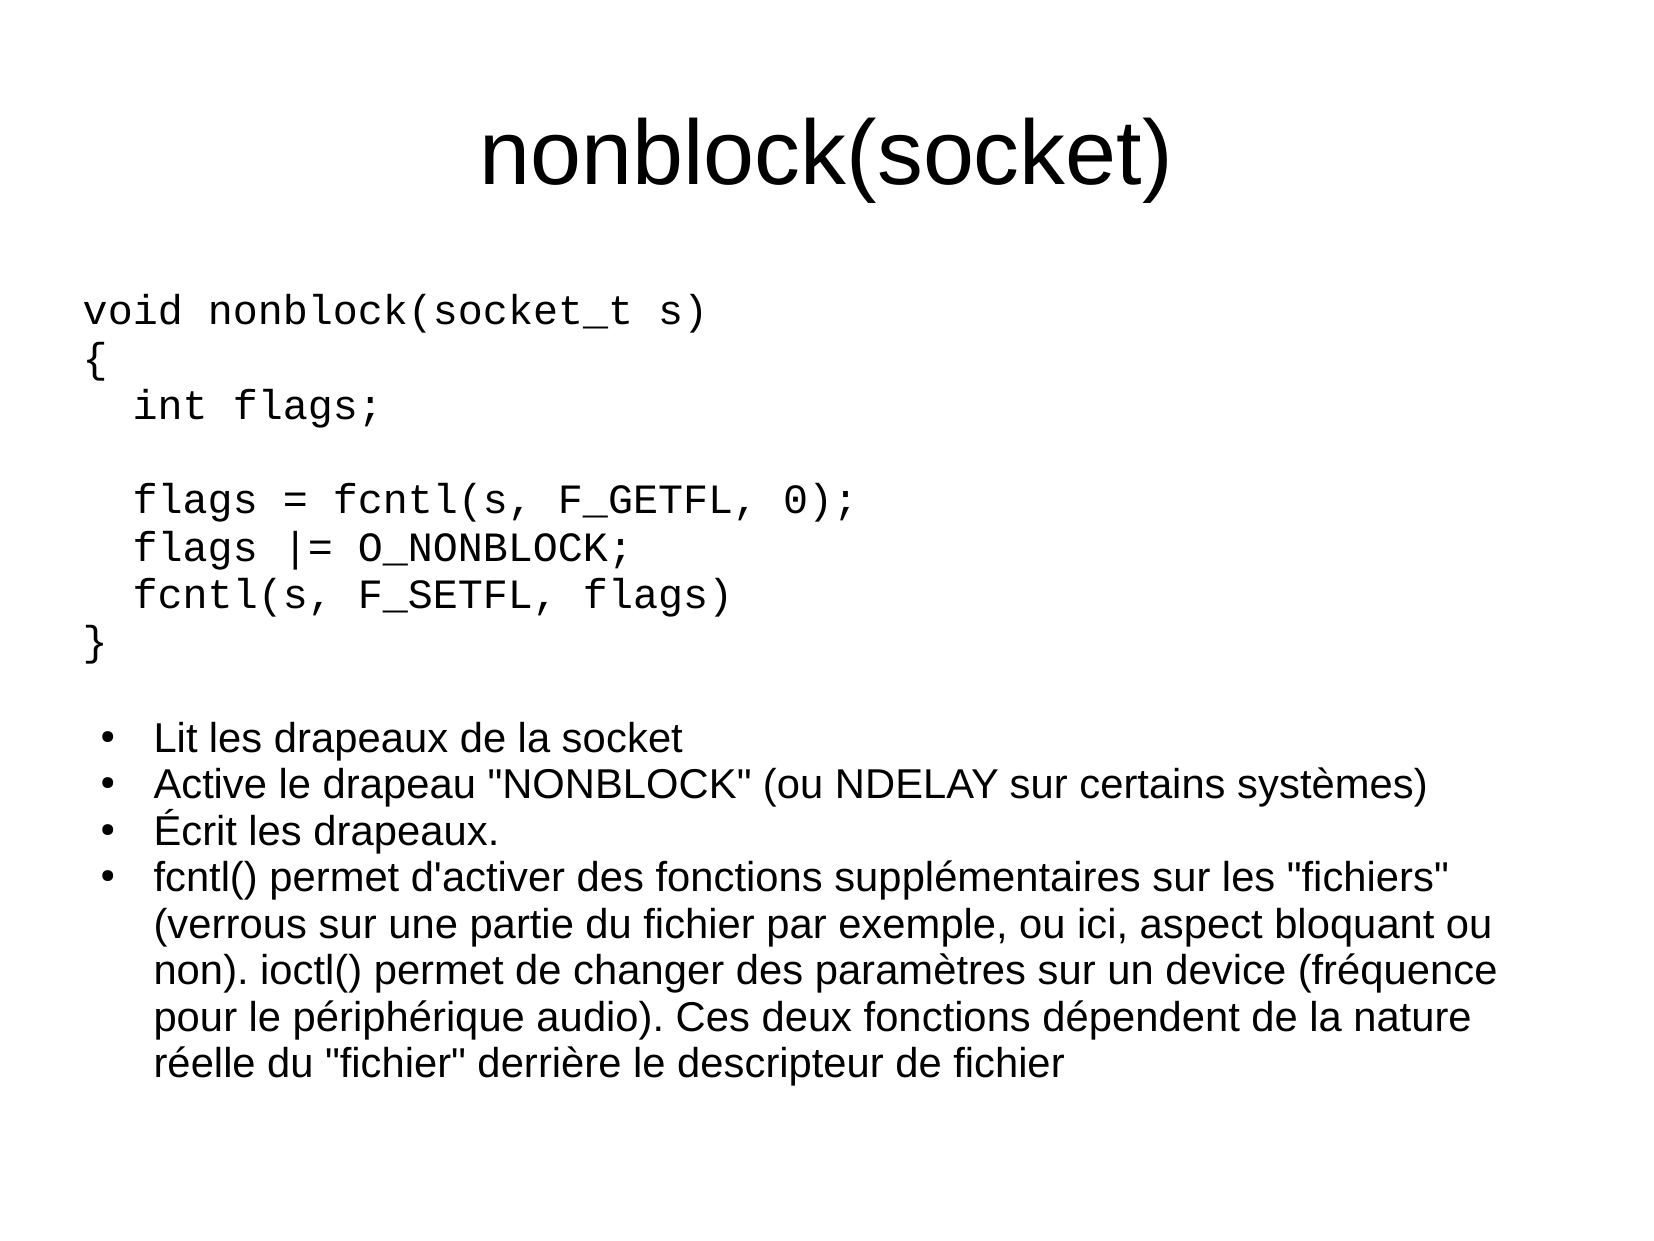

# nonblock(socket)
void nonblock(socket_t s)
{
 int flags;
 flags = fcntl(s, F_GETFL, 0);
 flags |= O_NONBLOCK;
 fcntl(s, F_SETFL, flags)
}
Lit les drapeaux de la socket
Active le drapeau "NONBLOCK" (ou NDELAY sur certains systèmes)
Écrit les drapeaux.
fcntl() permet d'activer des fonctions supplémentaires sur les "fichiers" (verrous sur une partie du fichier par exemple, ou ici, aspect bloquant ou non). ioctl() permet de changer des paramètres sur un device (fréquence pour le périphérique audio). Ces deux fonctions dépendent de la nature réelle du "fichier" derrière le descripteur de fichier